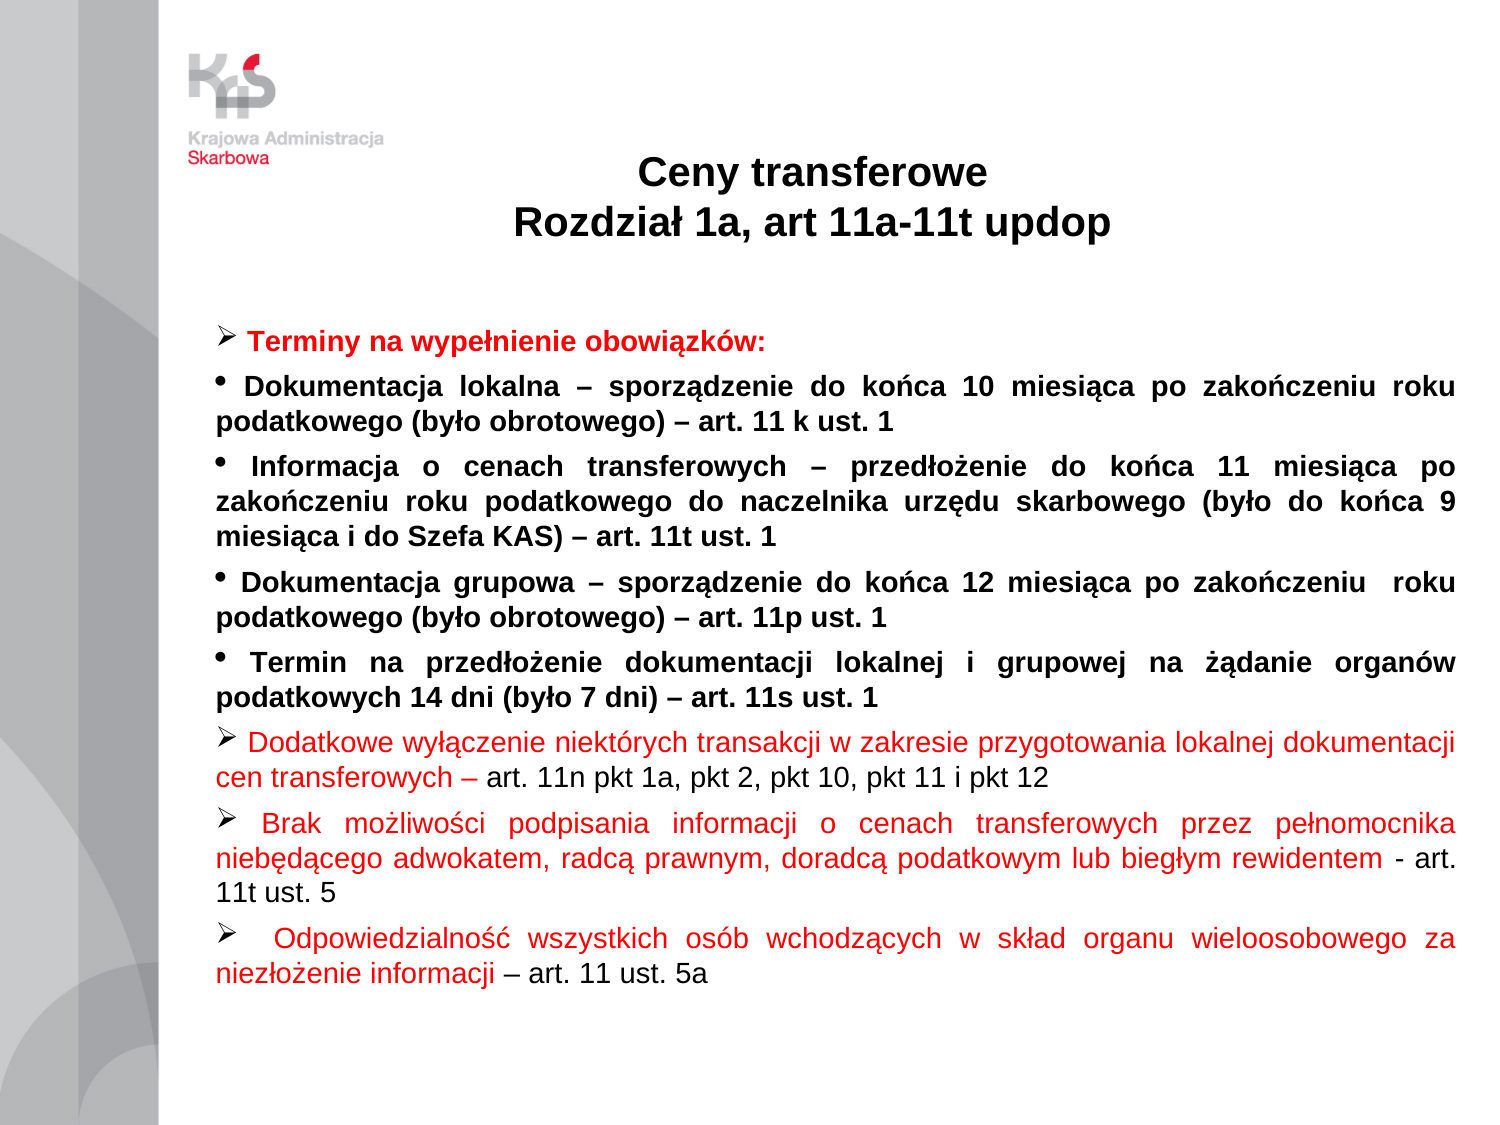

Ceny transferowe
Rozdział 1a, art 11a-11t updop
 Terminy na wypełnienie obowiązków:
 Dokumentacja lokalna – sporządzenie do końca 10 miesiąca po zakończeniu roku podatkowego (było obrotowego) – art. 11 k ust. 1
 Informacja o cenach transferowych – przedłożenie do końca 11 miesiąca po zakończeniu roku podatkowego do naczelnika urzędu skarbowego (było do końca 9 miesiąca i do Szefa KAS) – art. 11t ust. 1
 Dokumentacja grupowa – sporządzenie do końca 12 miesiąca po zakończeniu roku podatkowego (było obrotowego) – art. 11p ust. 1
 Termin na przedłożenie dokumentacji lokalnej i grupowej na żądanie organów podatkowych 14 dni (było 7 dni) – art. 11s ust. 1
 Dodatkowe wyłączenie niektórych transakcji w zakresie przygotowania lokalnej dokumentacji cen transferowych – art. 11n pkt 1a, pkt 2, pkt 10, pkt 11 i pkt 12
 Brak możliwości podpisania informacji o cenach transferowych przez pełnomocnika niebędącego adwokatem, radcą prawnym, doradcą podatkowym lub biegłym rewidentem - art. 11t ust. 5
 Odpowiedzialność wszystkich osób wchodzących w skład organu wieloosobowego za niezłożenie informacji – art. 11 ust. 5a